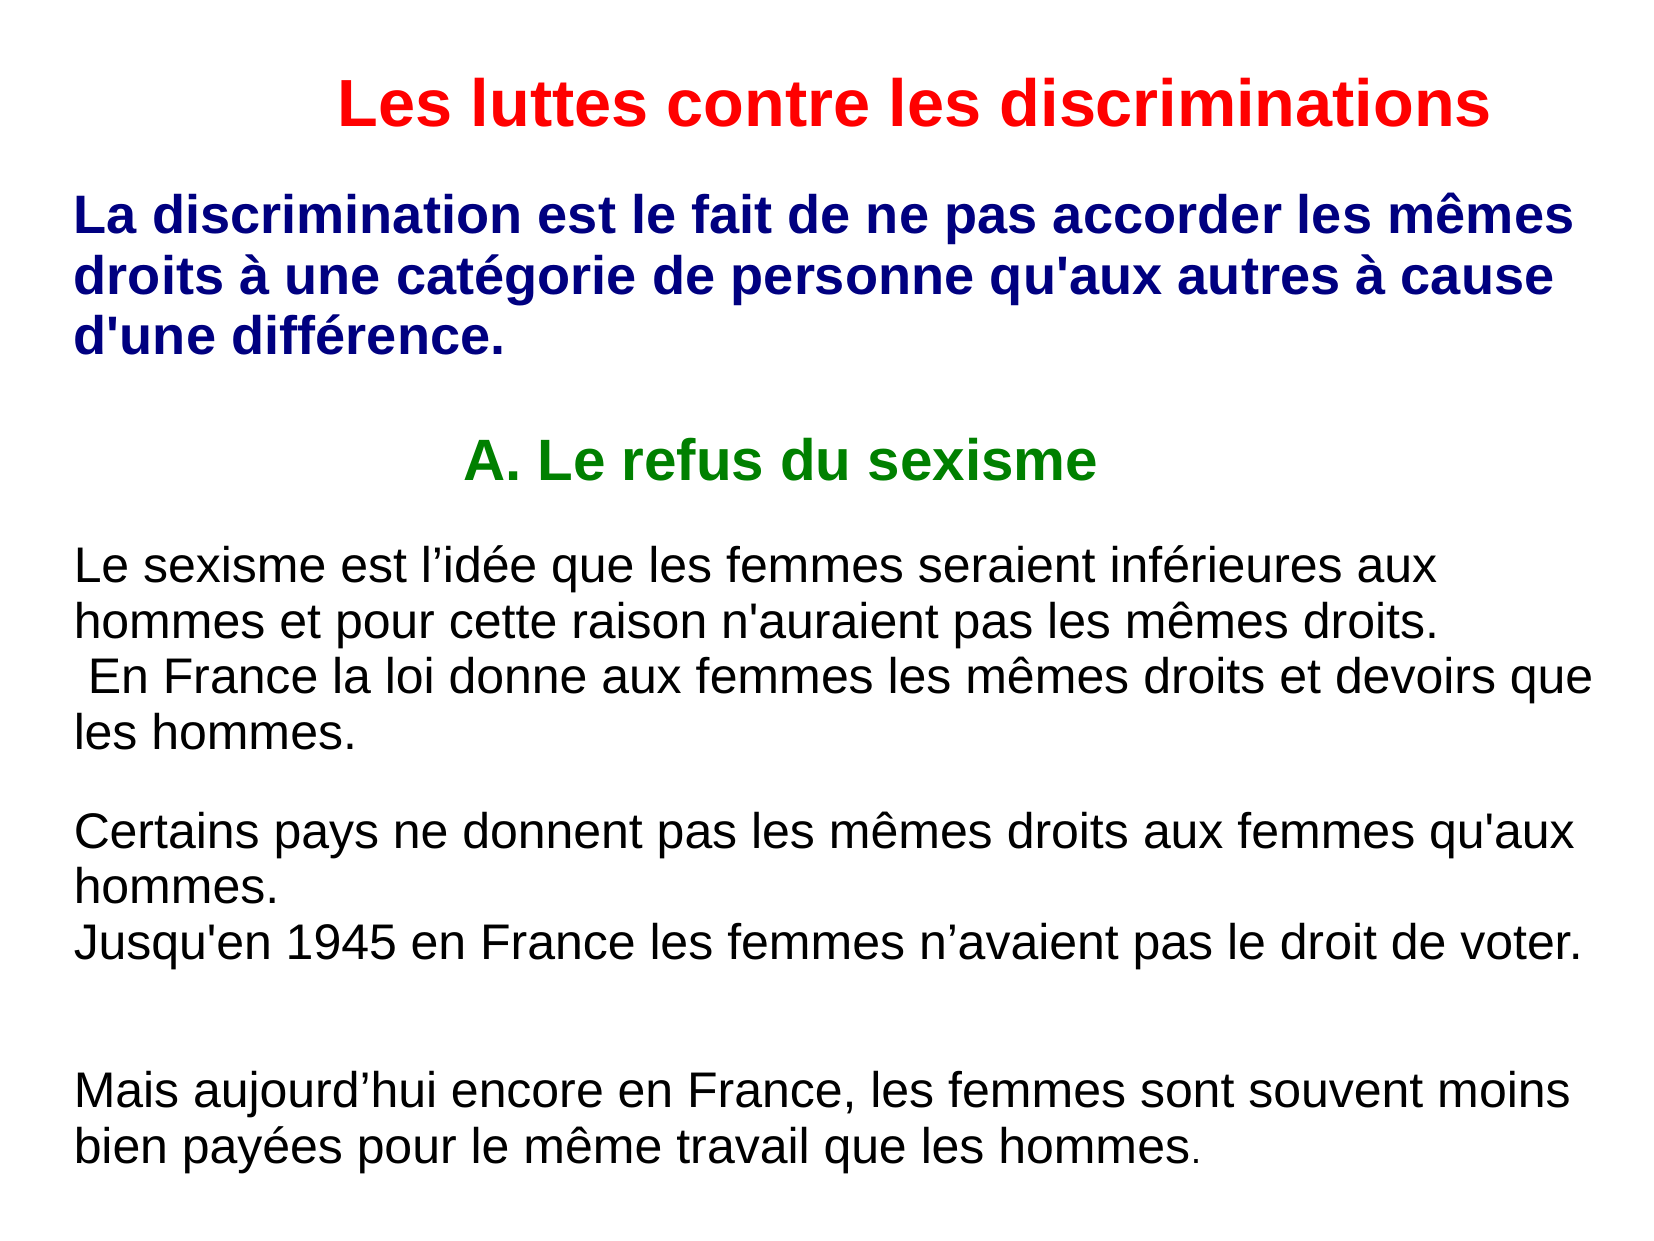

Les luttes contre les discriminations
La discrimination est le fait de ne pas accorder les mêmes droits à une catégorie de personne qu'aux autres à cause d'une différence.
A. Le refus du sexisme
Le sexisme est l’idée que les femmes seraient inférieures aux hommes et pour cette raison n'auraient pas les mêmes droits.
 En France la loi donne aux femmes les mêmes droits et devoirs que les hommes.
Certains pays ne donnent pas les mêmes droits aux femmes qu'aux hommes.
Jusqu'en 1945 en France les femmes n’avaient pas le droit de voter.
Mais aujourd’hui encore en France, les femmes sont souvent moins bien payées pour le même travail que les hommes.